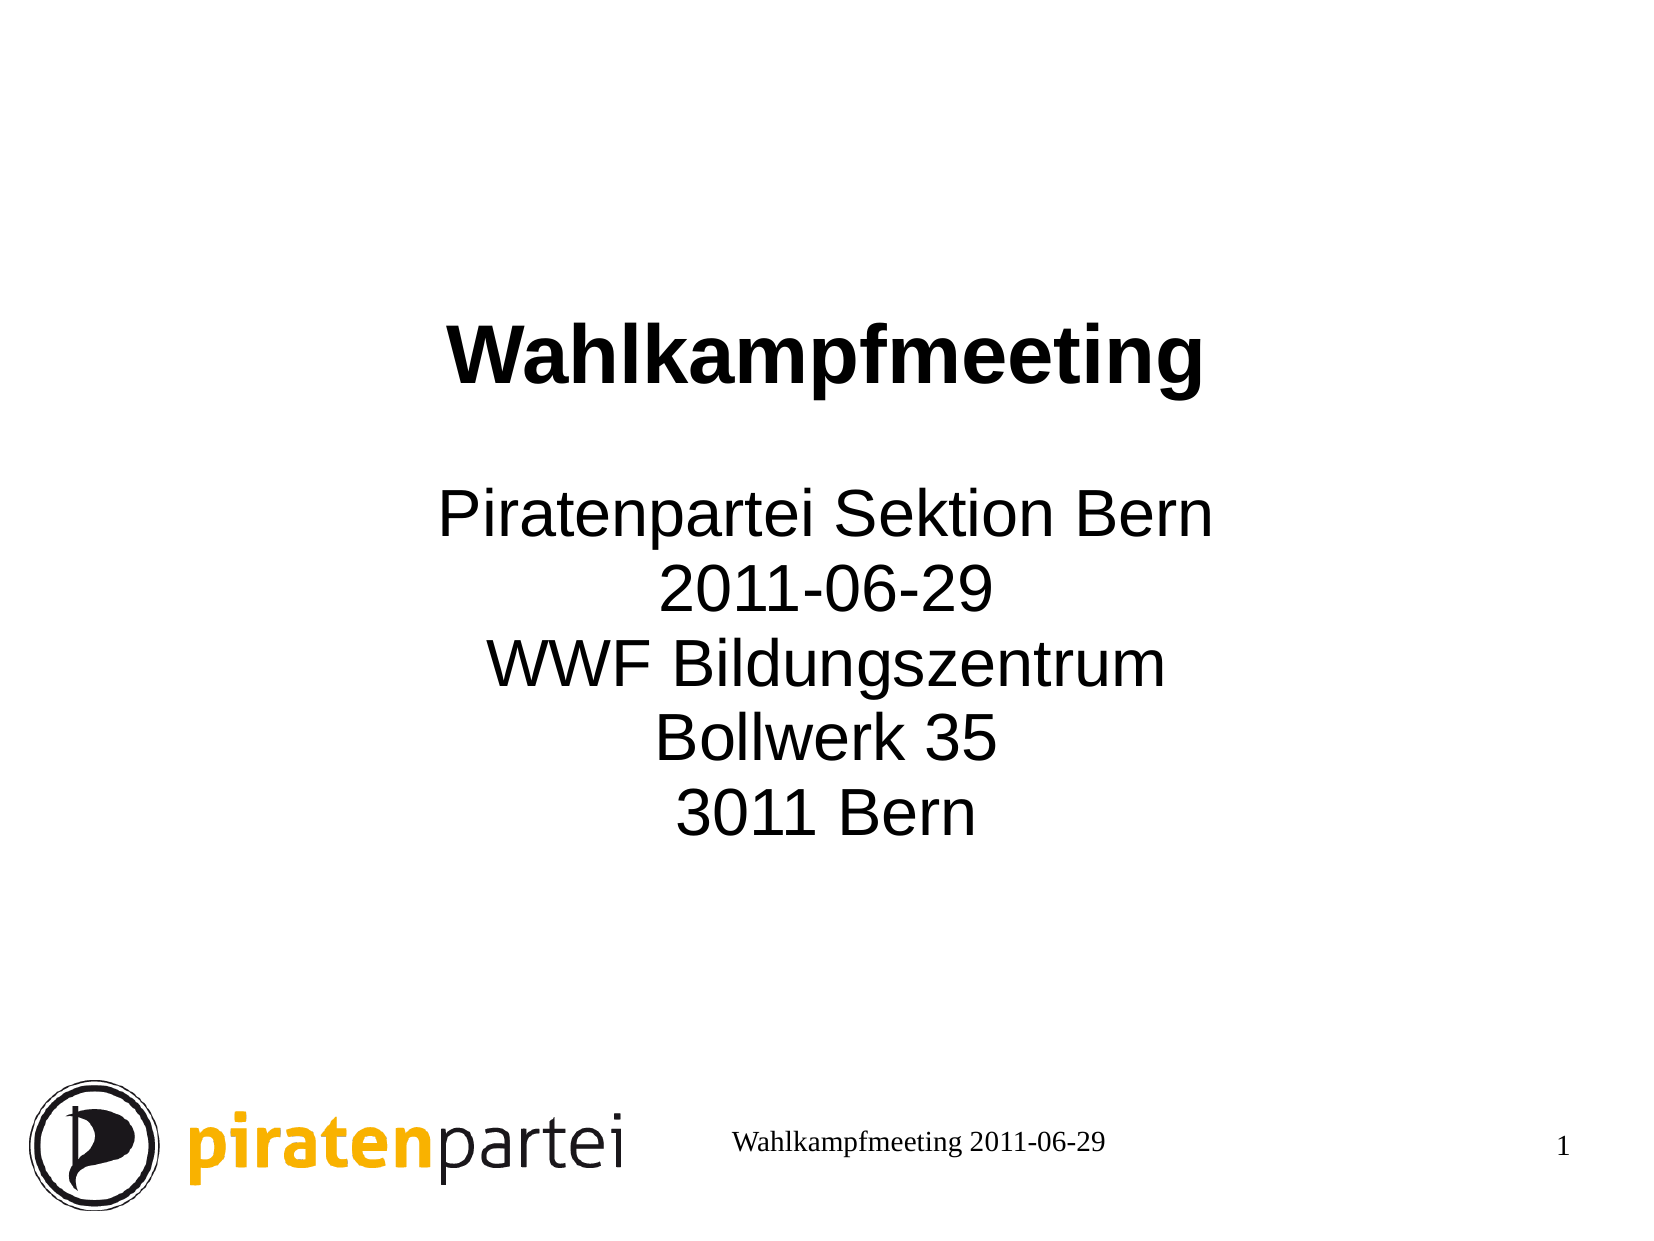

# Wahlkampfmeeting
Piratenpartei Sektion Bern
2011-06-29
WWF Bildungszentrum
Bollwerk 35
3011 Bern
Wahlkampfmeeting 2011-06-29
1